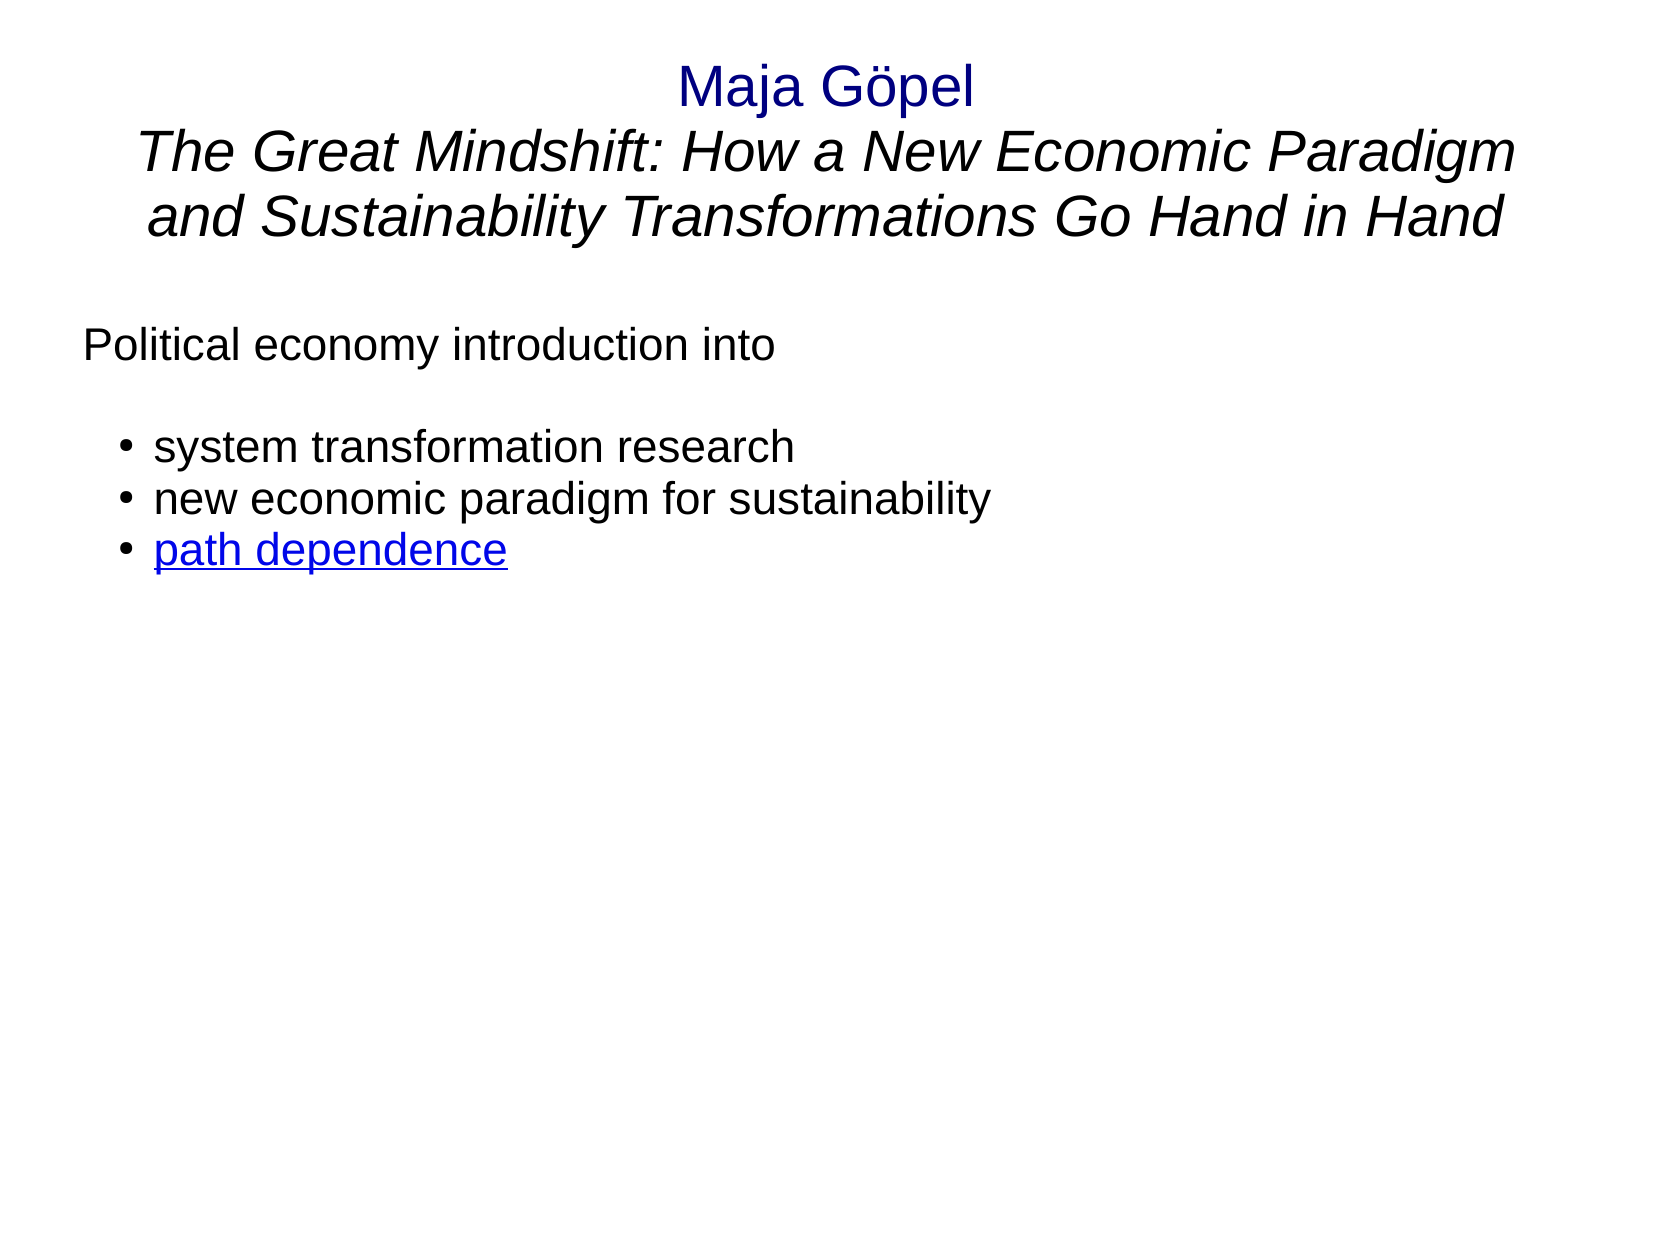

# Maja Göpel The Great Mindshift: How a New Economic Paradigm and Sustainability Transformations Go Hand in Hand
Political economy introduction into
system transformation research
new economic paradigm for sustainability
path dependence